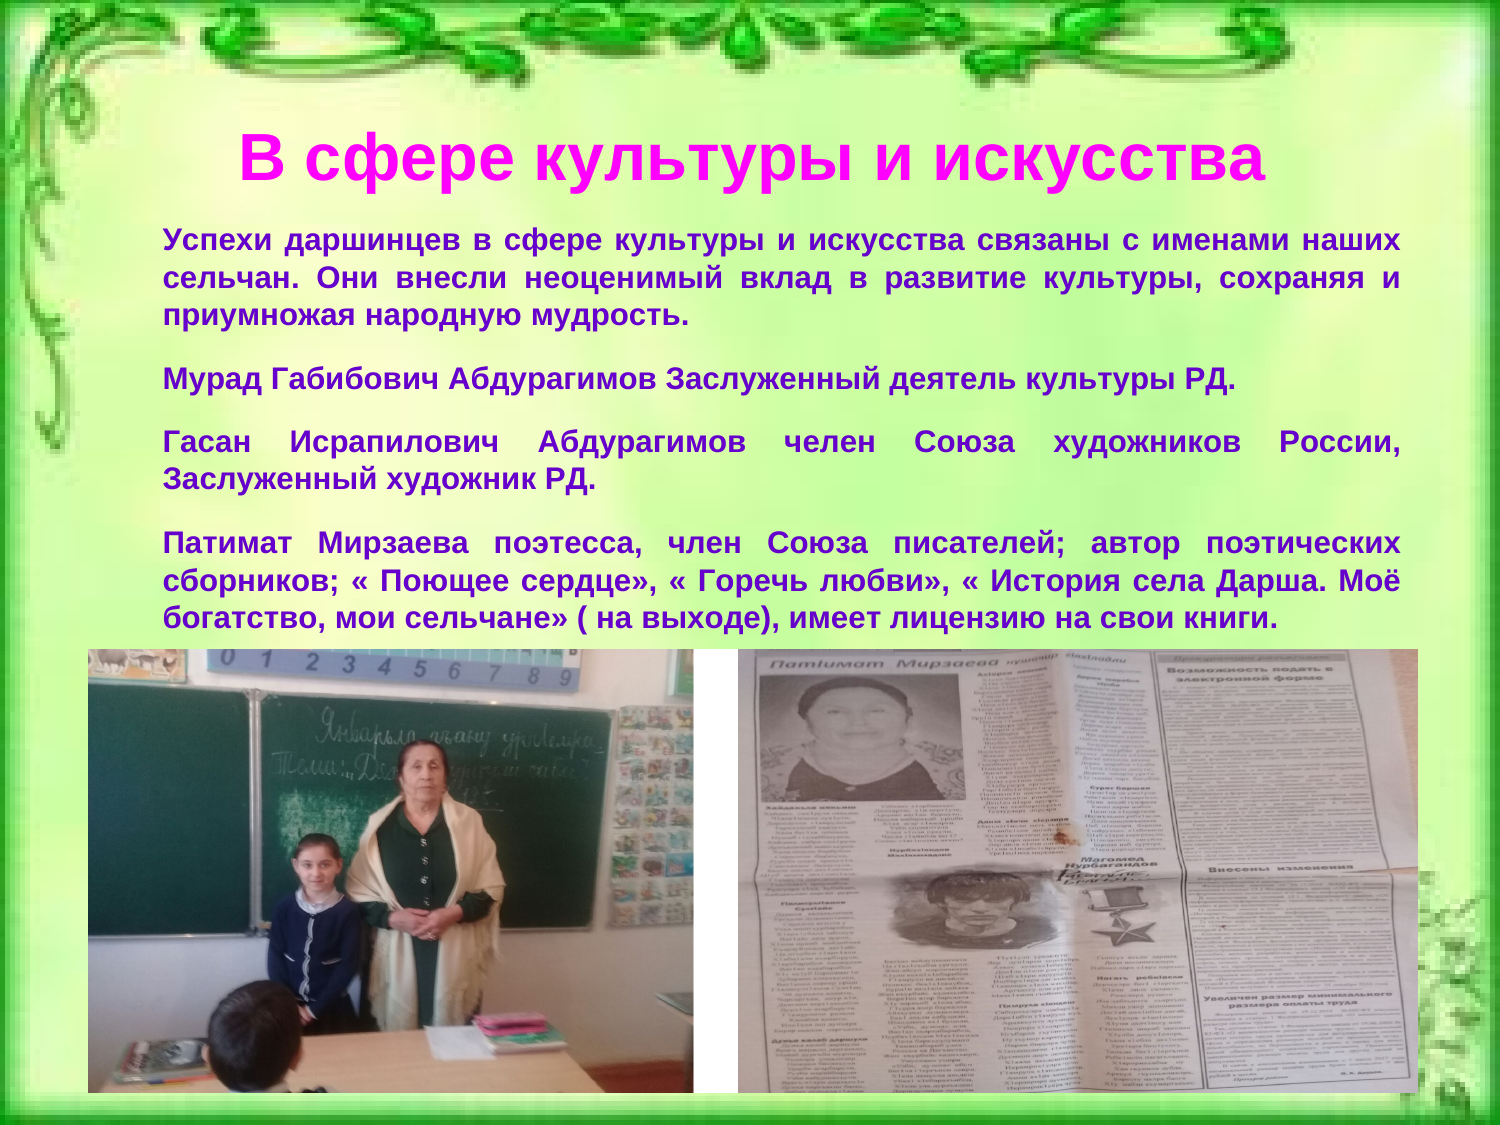

В сфере культуры и искусства
Успехи даршинцев в сфере культуры и искусства связаны с именами наших сельчан. Они внесли неоценимый вклад в развитие культуры, сохраняя и приумножая народную мудрость.
Мурад Габибович Абдурагимов Заслуженный деятель культуры РД.
Гасан Исрапилович Абдурагимов челен Союза художников России, Заслуженный художник РД.
Патимат Мирзаева поэтесса, член Союза писателей; автор поэтических сборников; « Поющее сердце», « Горечь любви», « История села Дарша. Моё богатство, мои сельчане» ( на выходе), имеет лицензию на свои книги.